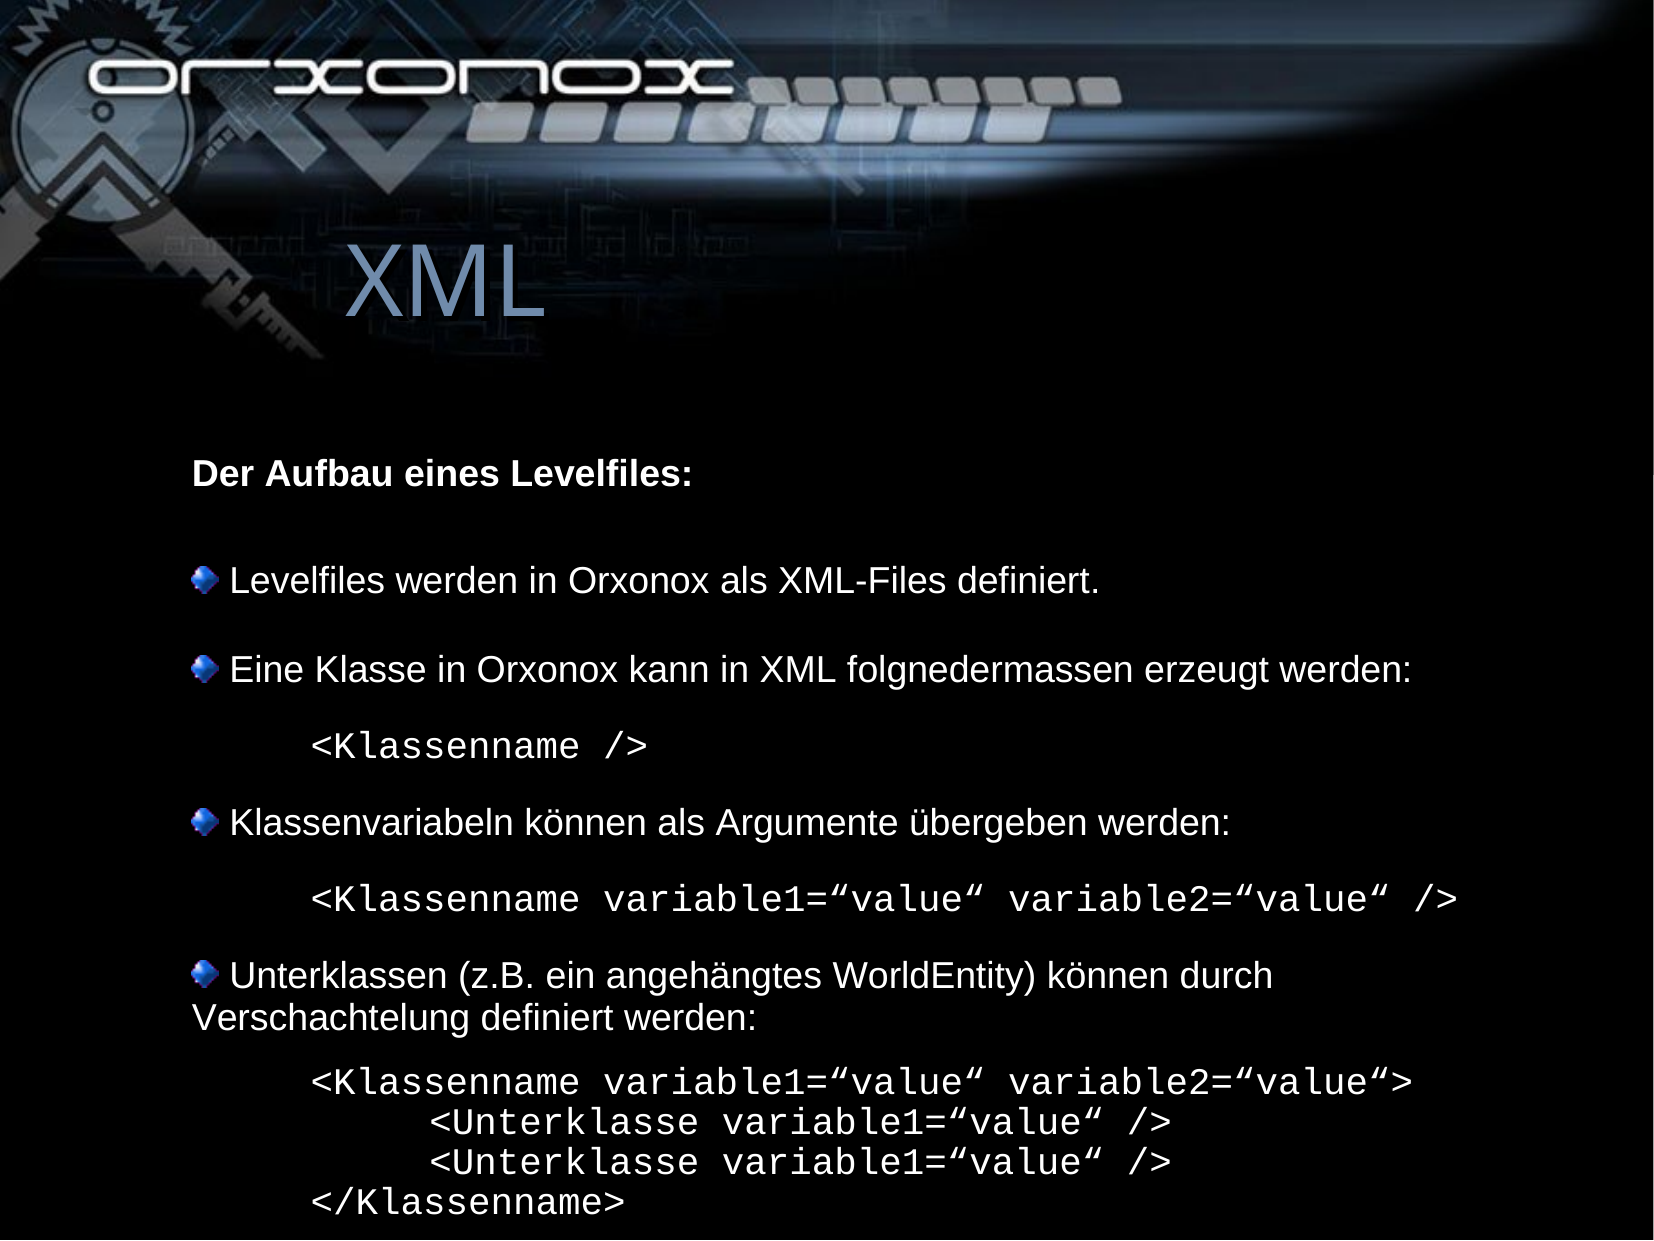

XML
Der Aufbau eines Levelfiles:
 Levelfiles werden in Orxonox als XML-Files definiert.
 Eine Klasse in Orxonox kann in XML folgnedermassen erzeugt werden:
	<Klassenname />
 Klassenvariabeln können als Argumente übergeben werden:
	<Klassenname variable1=“value“ variable2=“value“ />
 Unterklassen (z.B. ein angehängtes WorldEntity) können durch Verschachtelung definiert werden:
	<Klassenname variable1=“value“ variable2=“value“>
		<Unterklasse variable1=“value“ />
		<Unterklasse variable1=“value“ />
	</Klassenname>